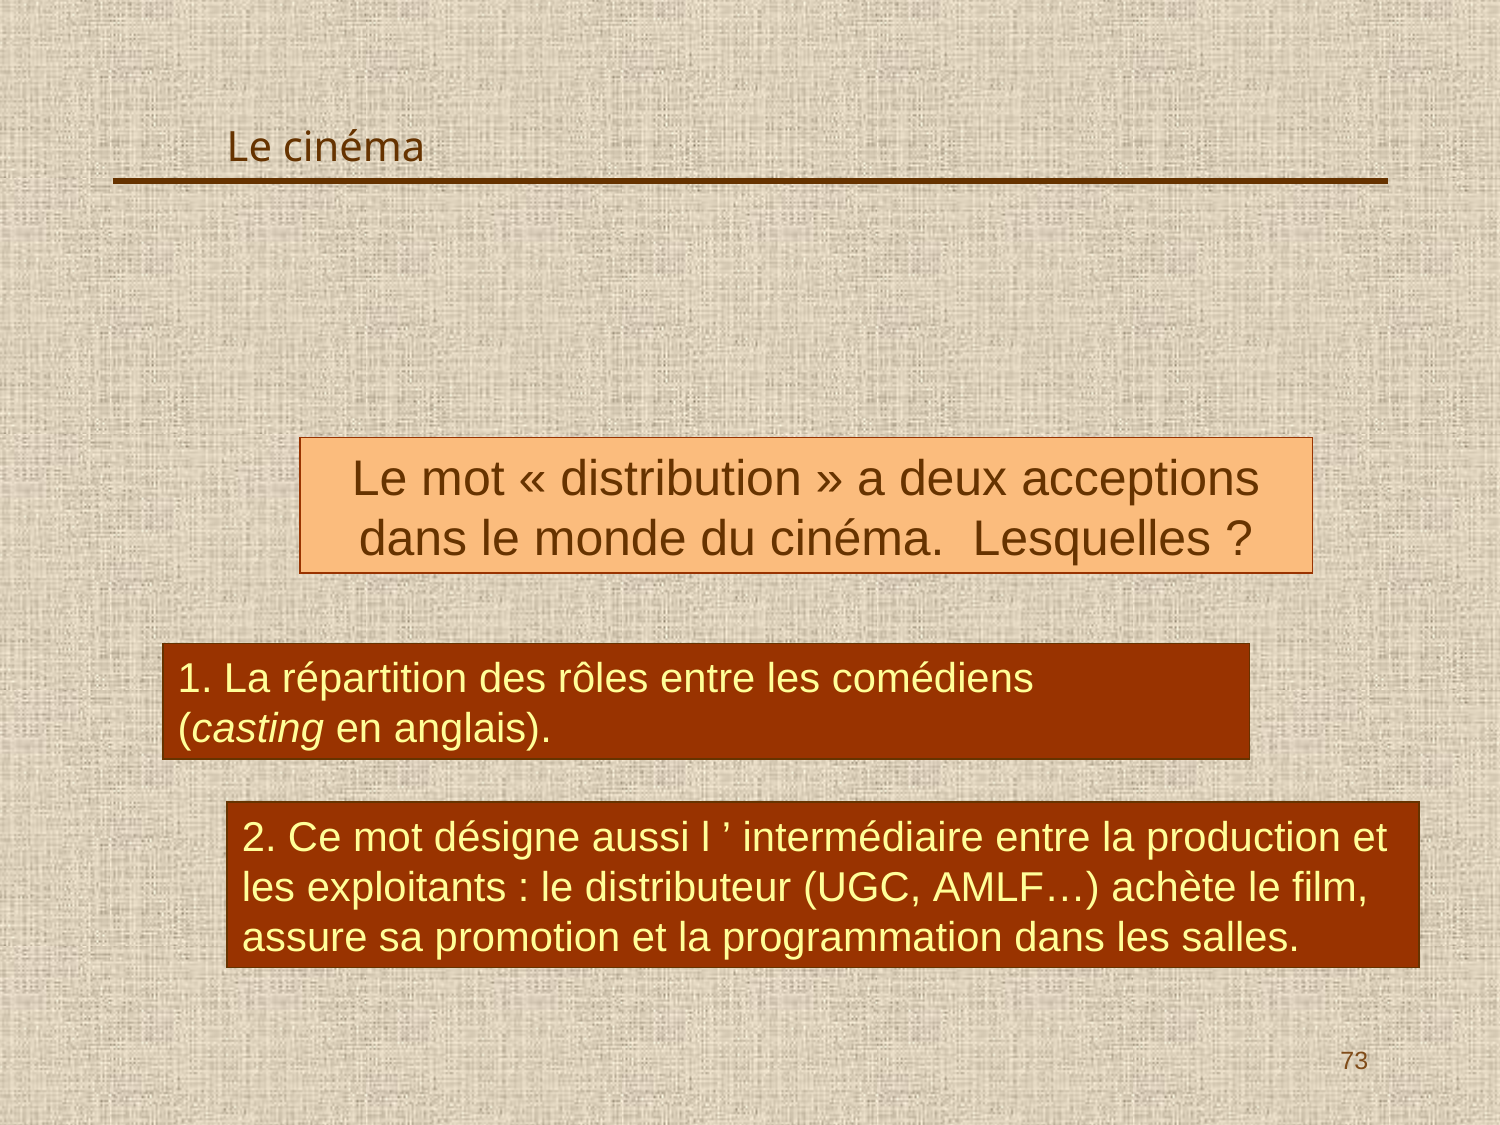

Le cinéma
Le mot « distribution » a deux acceptions dans le monde du cinéma. Lesquelles ?
1. La répartition des rôles entre les comédiens
(casting en anglais).
2. Ce mot désigne aussi l ’ intermédiaire entre la production et les exploitants : le distributeur (UGC, AMLF…) achète le film, assure sa promotion et la programmation dans les salles.
73